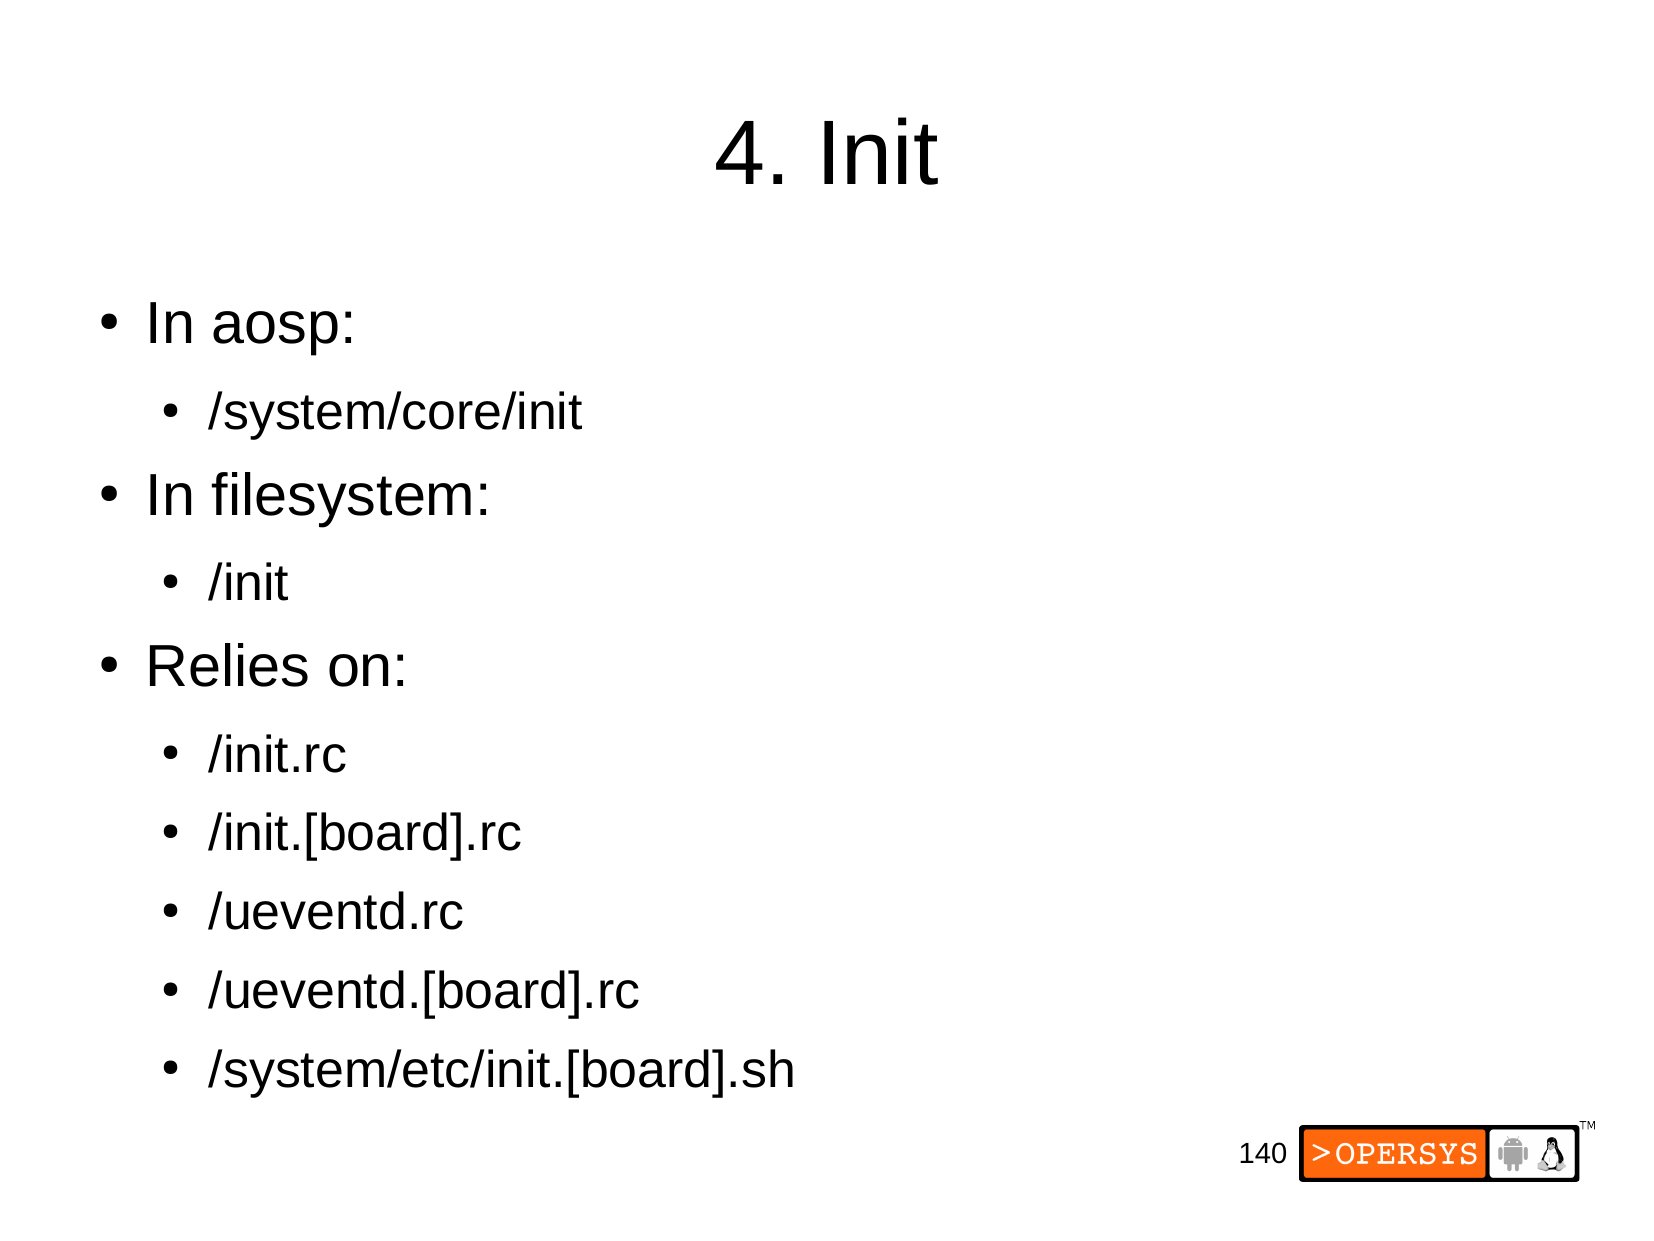

# 4. Init
In aosp:
/system/core/init
In filesystem:
/init
Relies on:
/init.rc
/init.[board].rc
/ueventd.rc
/ueventd.[board].rc
/system/etc/init.[board].sh